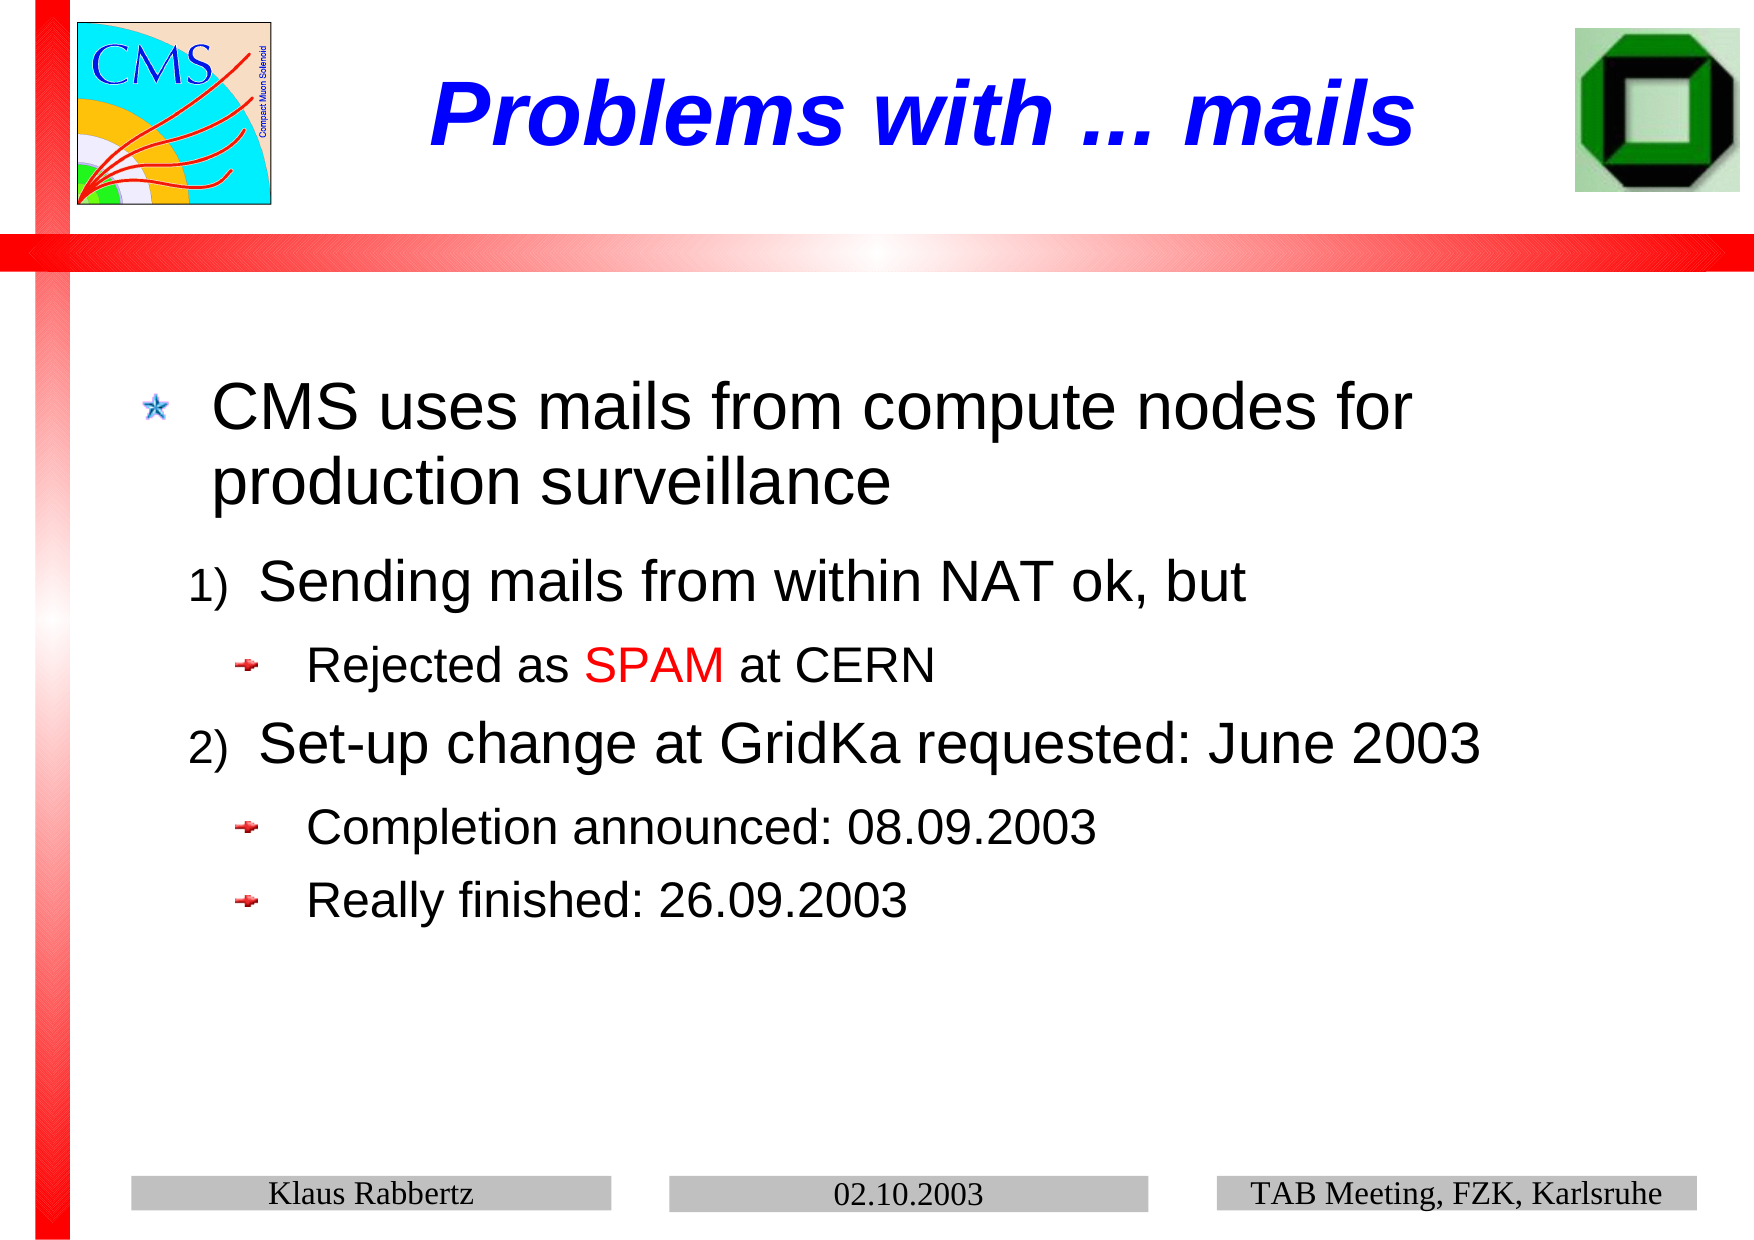

# Problems with ... mails
CMS uses mails from compute nodes for production surveillance
Sending mails from within NAT ok, but
Rejected as SPAM at CERN
Set-up change at GridKa requested: June 2003
Completion announced: 08.09.2003
Really finished: 26.09.2003